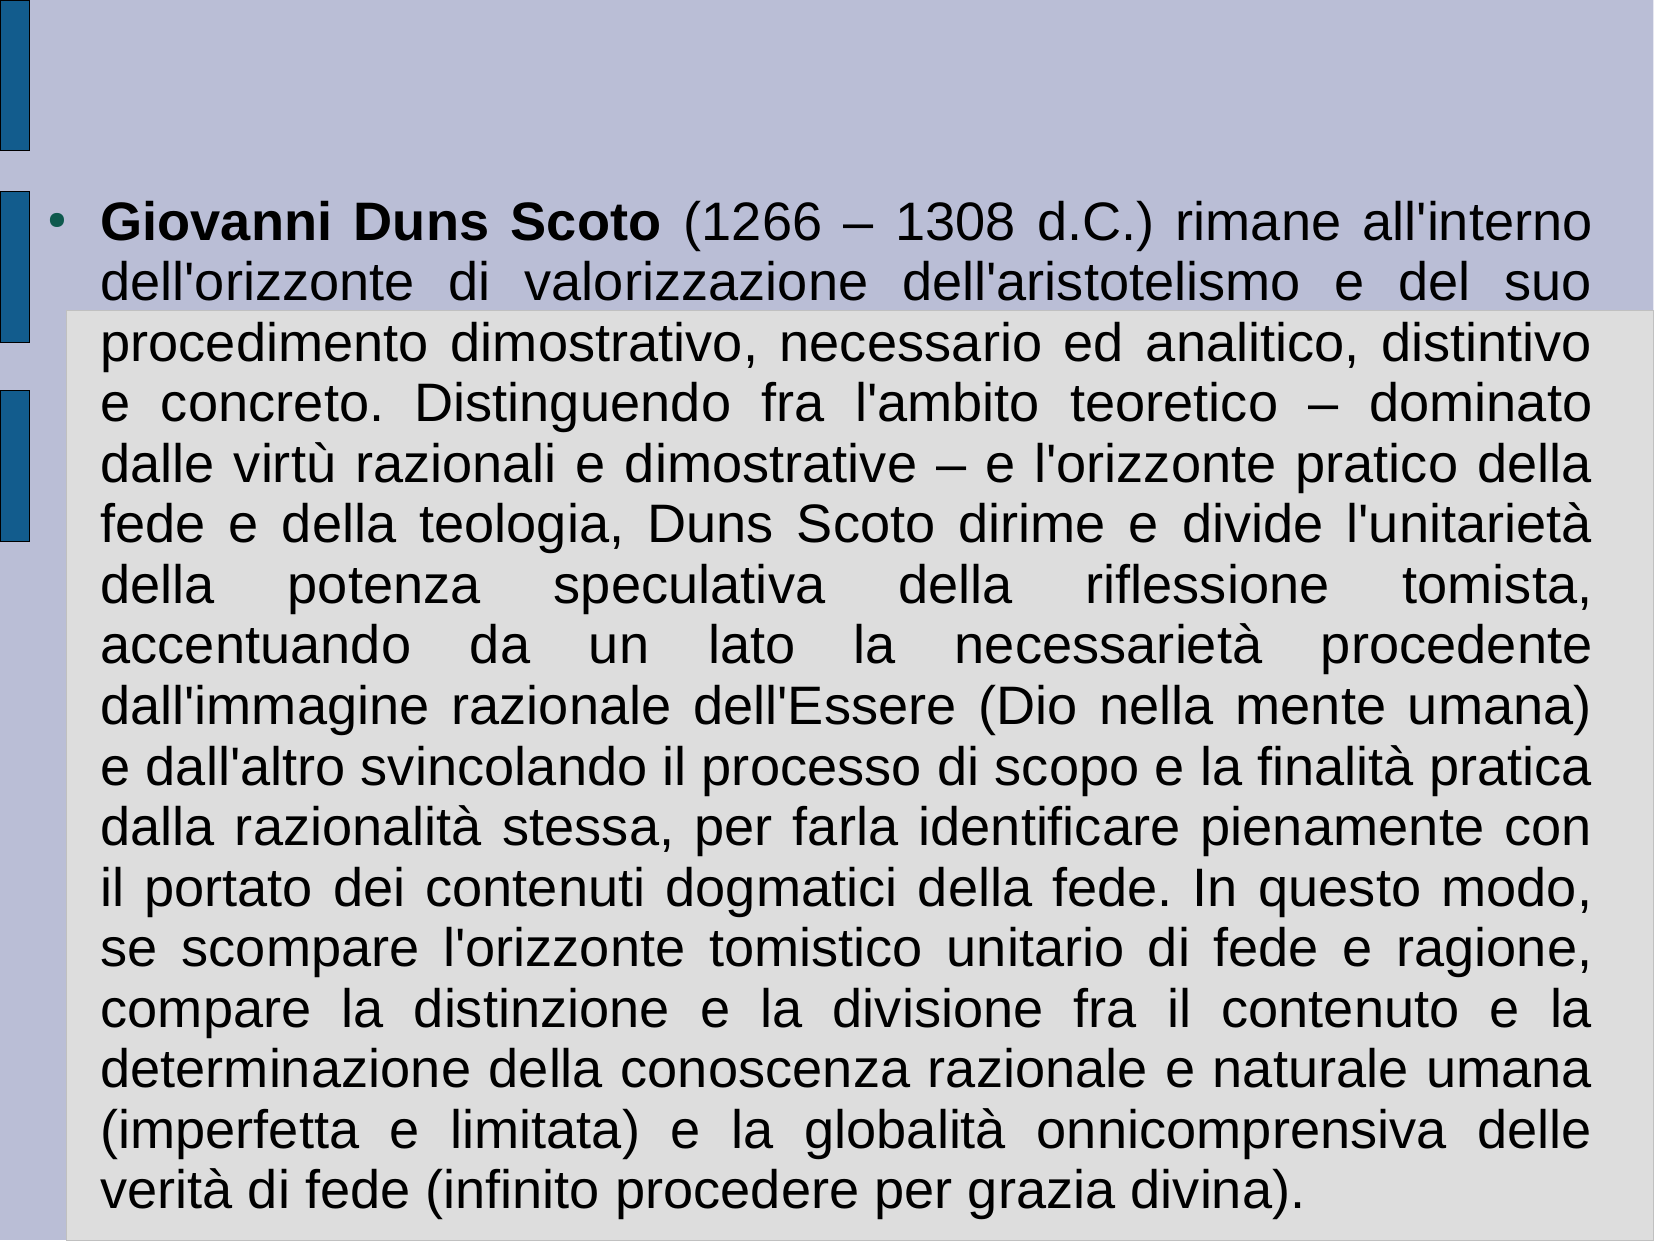

#
Giovanni Duns Scoto (1266 – 1308 d.C.) rimane all'interno dell'orizzonte di valorizzazione dell'aristotelismo e del suo procedimento dimostrativo, necessario ed analitico, distintivo e concreto. Distinguendo fra l'ambito teoretico – dominato dalle virtù razionali e dimostrative – e l'orizzonte pratico della fede e della teologia, Duns Scoto dirime e divide l'unitarietà della potenza speculativa della riflessione tomista, accentuando da un lato la necessarietà procedente dall'immagine razionale dell'Essere (Dio nella mente umana) e dall'altro svincolando il processo di scopo e la finalità pratica dalla razionalità stessa, per farla identificare pienamente con il portato dei contenuti dogmatici della fede. In questo modo, se scompare l'orizzonte tomistico unitario di fede e ragione, compare la distinzione e la divisione fra il contenuto e la determinazione della conoscenza razionale e naturale umana (imperfetta e limitata) e la globalità onnicomprensiva delle verità di fede (infinito procedere per grazia divina).